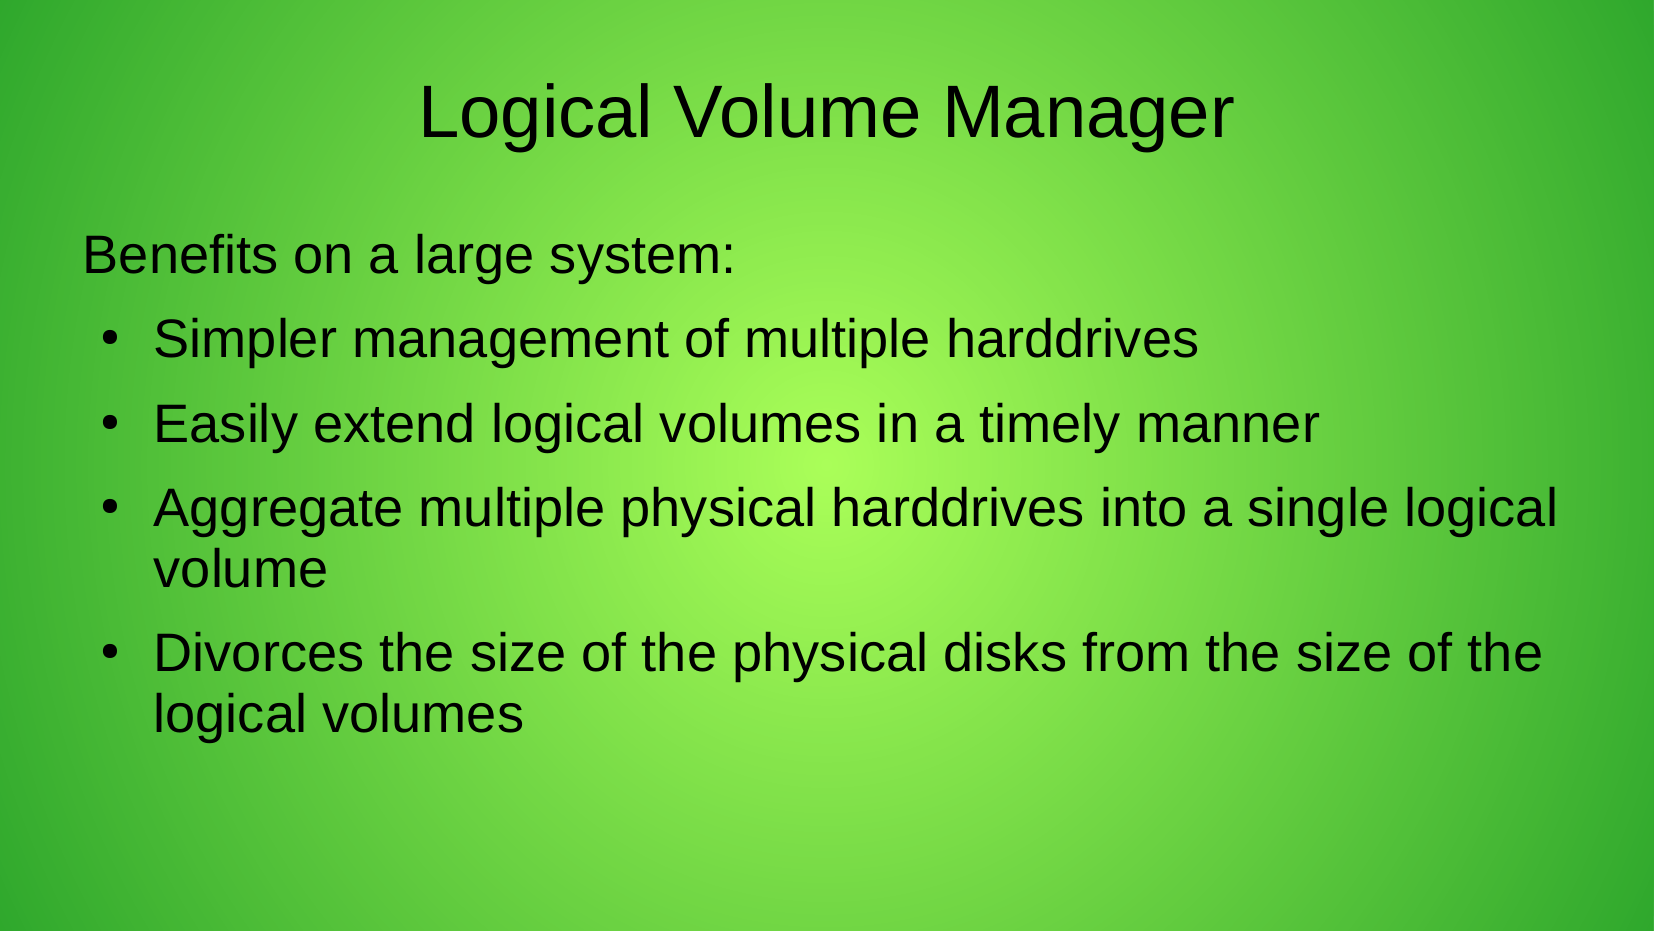

# Logical Volume Manager
Benefits on a large system:
Simpler management of multiple harddrives
Easily extend logical volumes in a timely manner
Aggregate multiple physical harddrives into a single logical volume
Divorces the size of the physical disks from the size of the logical volumes